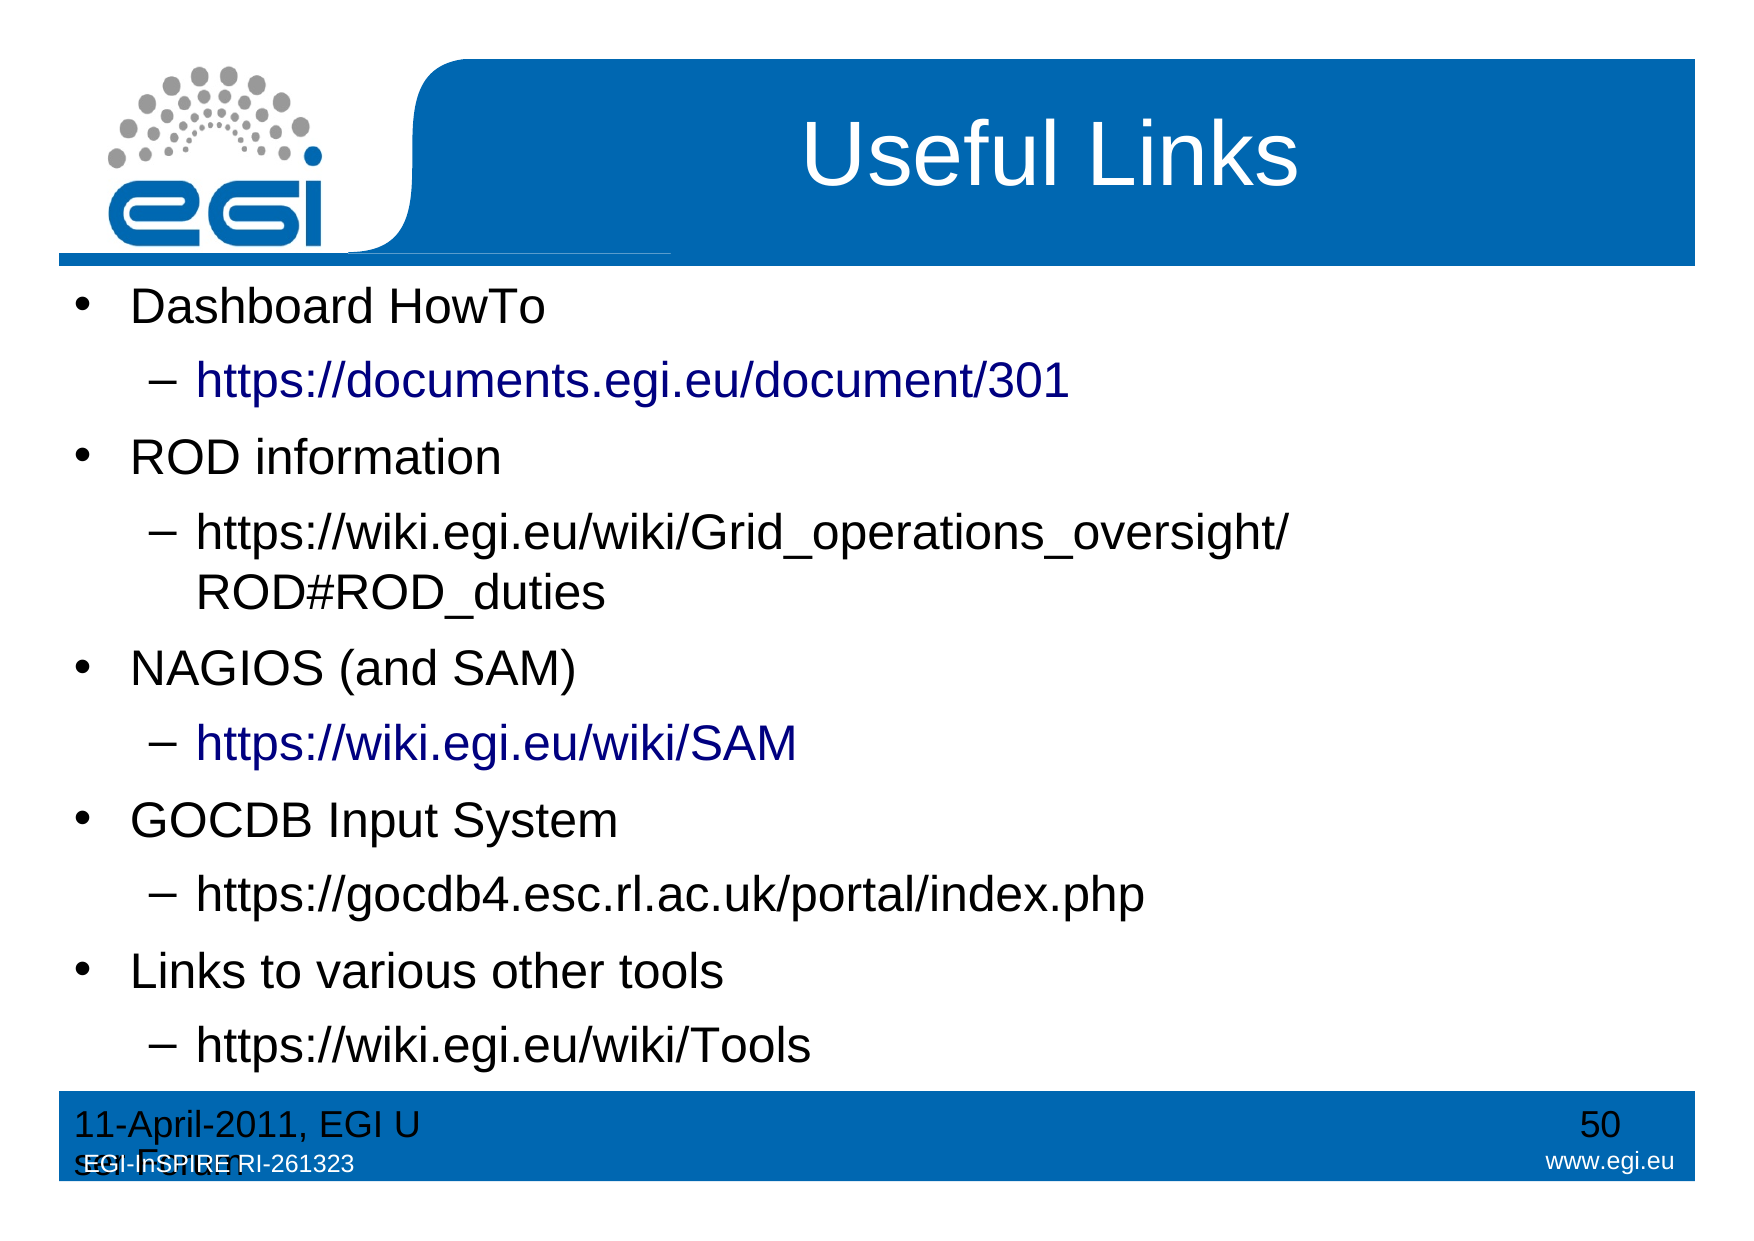

# Useful Links
Dashboard HowTo
https://documents.egi.eu/document/301
ROD information
https://wiki.egi.eu/wiki/Grid_operations_oversight/ROD#ROD_duties
NAGIOS (and SAM)
https://wiki.egi.eu/wiki/SAM
GOCDB Input System
https://gocdb4.esc.rl.ac.uk/portal/index.php
Links to various other tools
https://wiki.egi.eu/wiki/Tools
11-April-2011, EGI User Forum
50
Training Guide